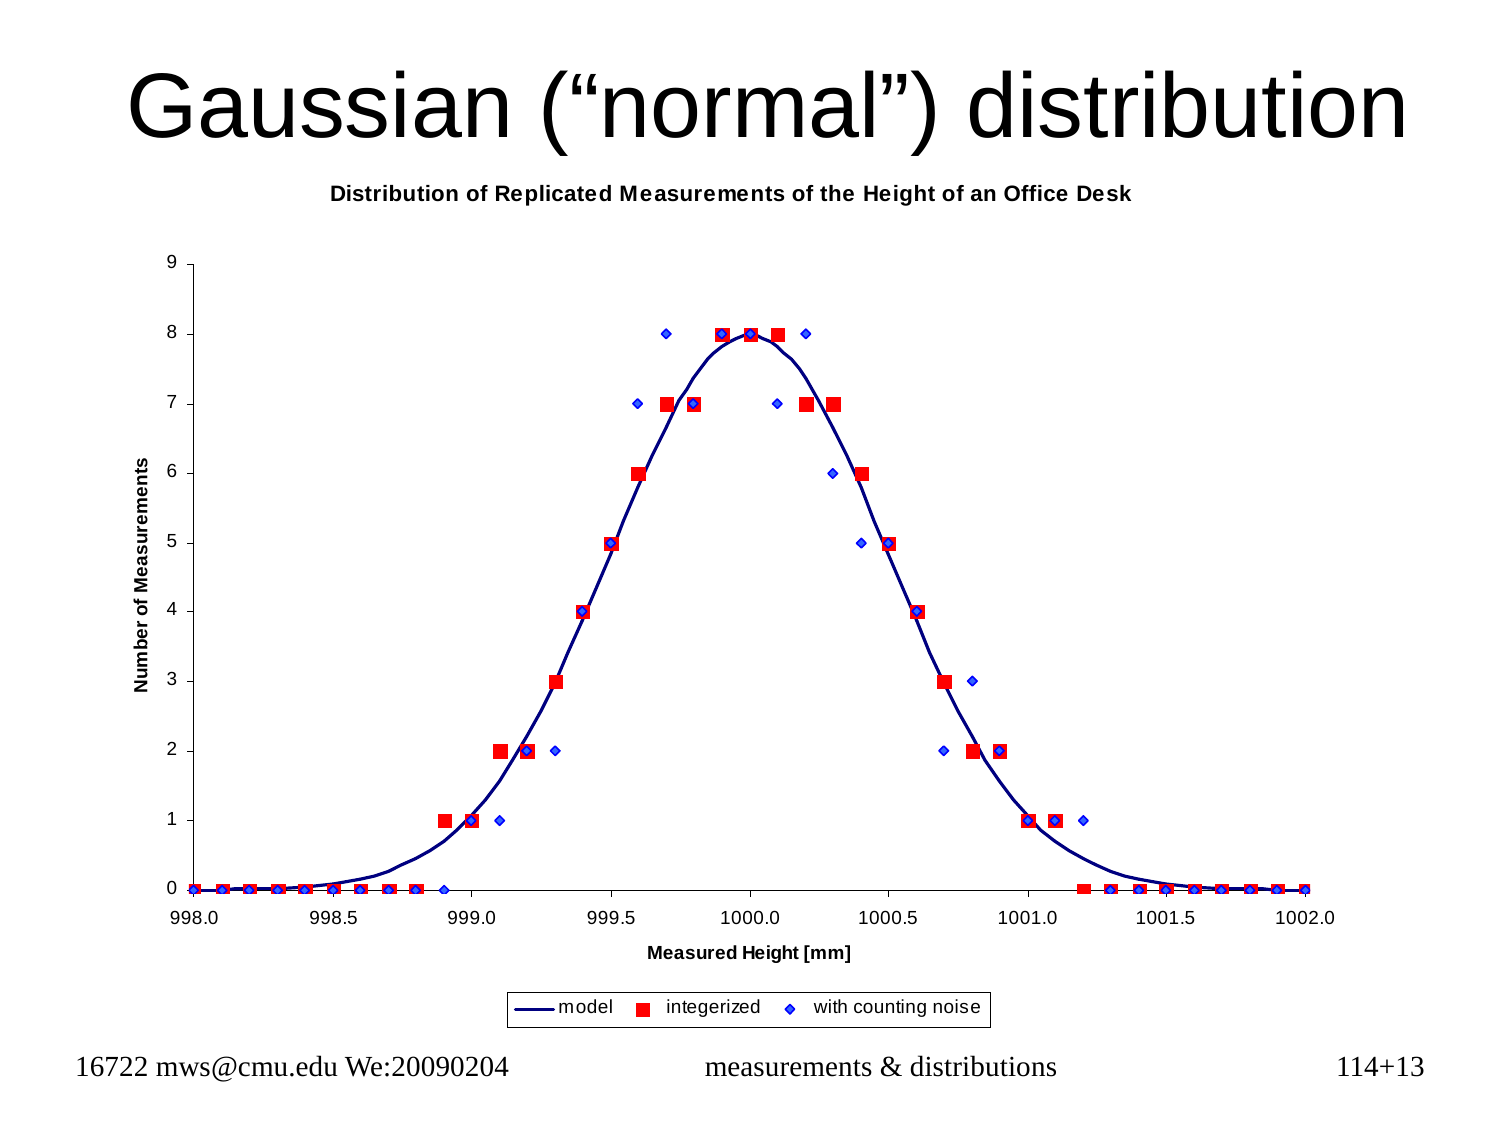

# Gaussian (“normal”) distribution
16722 mws@cmu.edu We:20090204
measurements & distributions
13